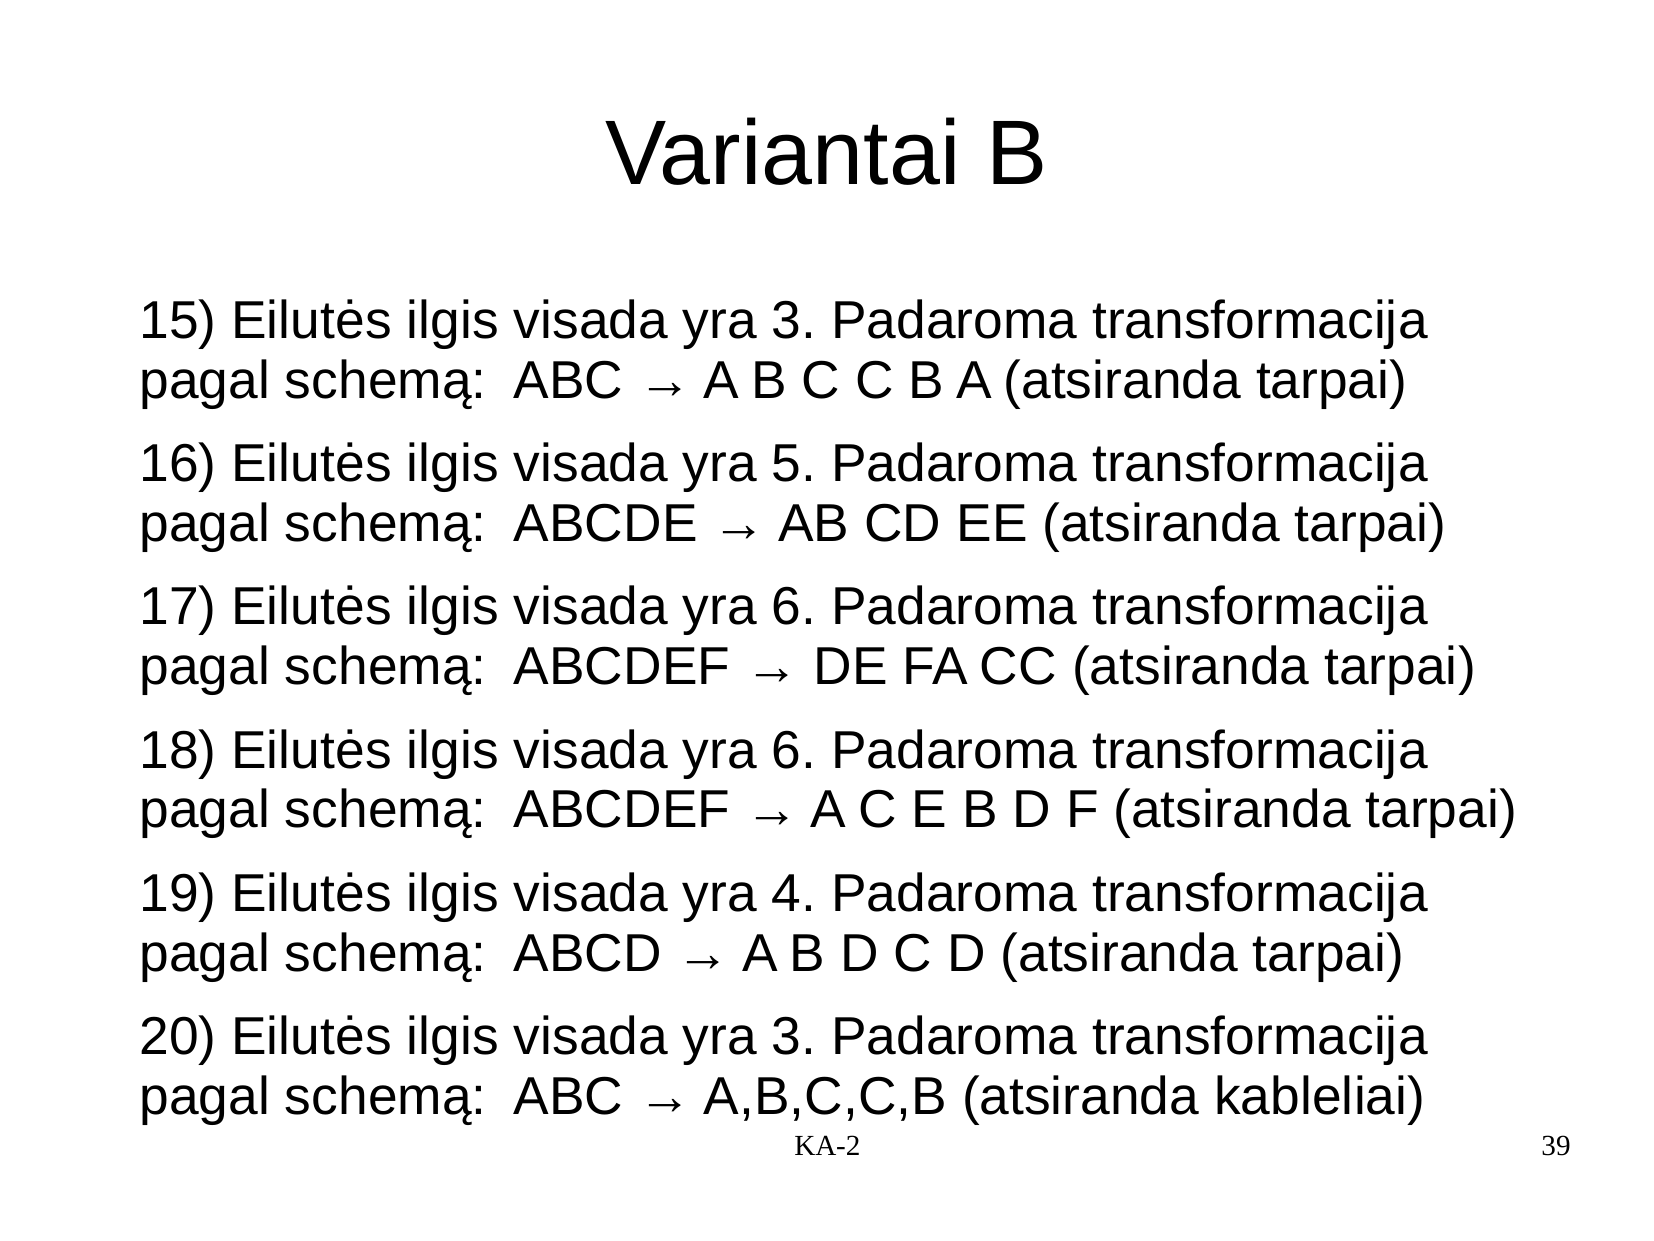

# Variantai B
15) Eilutės ilgis visada yra 3. Padaroma transformacija pagal schemą: ABC → A B C C B A (atsiranda tarpai)
16) Eilutės ilgis visada yra 5. Padaroma transformacija pagal schemą: ABCDE → AB CD EE (atsiranda tarpai)
17) Eilutės ilgis visada yra 6. Padaroma transformacija pagal schemą: ABCDEF → DE FA CC (atsiranda tarpai)
18) Eilutės ilgis visada yra 6. Padaroma transformacija pagal schemą: ABCDEF → A C E B D F (atsiranda tarpai)
19) Eilutės ilgis visada yra 4. Padaroma transformacija pagal schemą: ABCD → A B D C D (atsiranda tarpai)
20) Eilutės ilgis visada yra 3. Padaroma transformacija pagal schemą: ABC → A,B,C,C,B (atsiranda kableliai)
KA-2
39